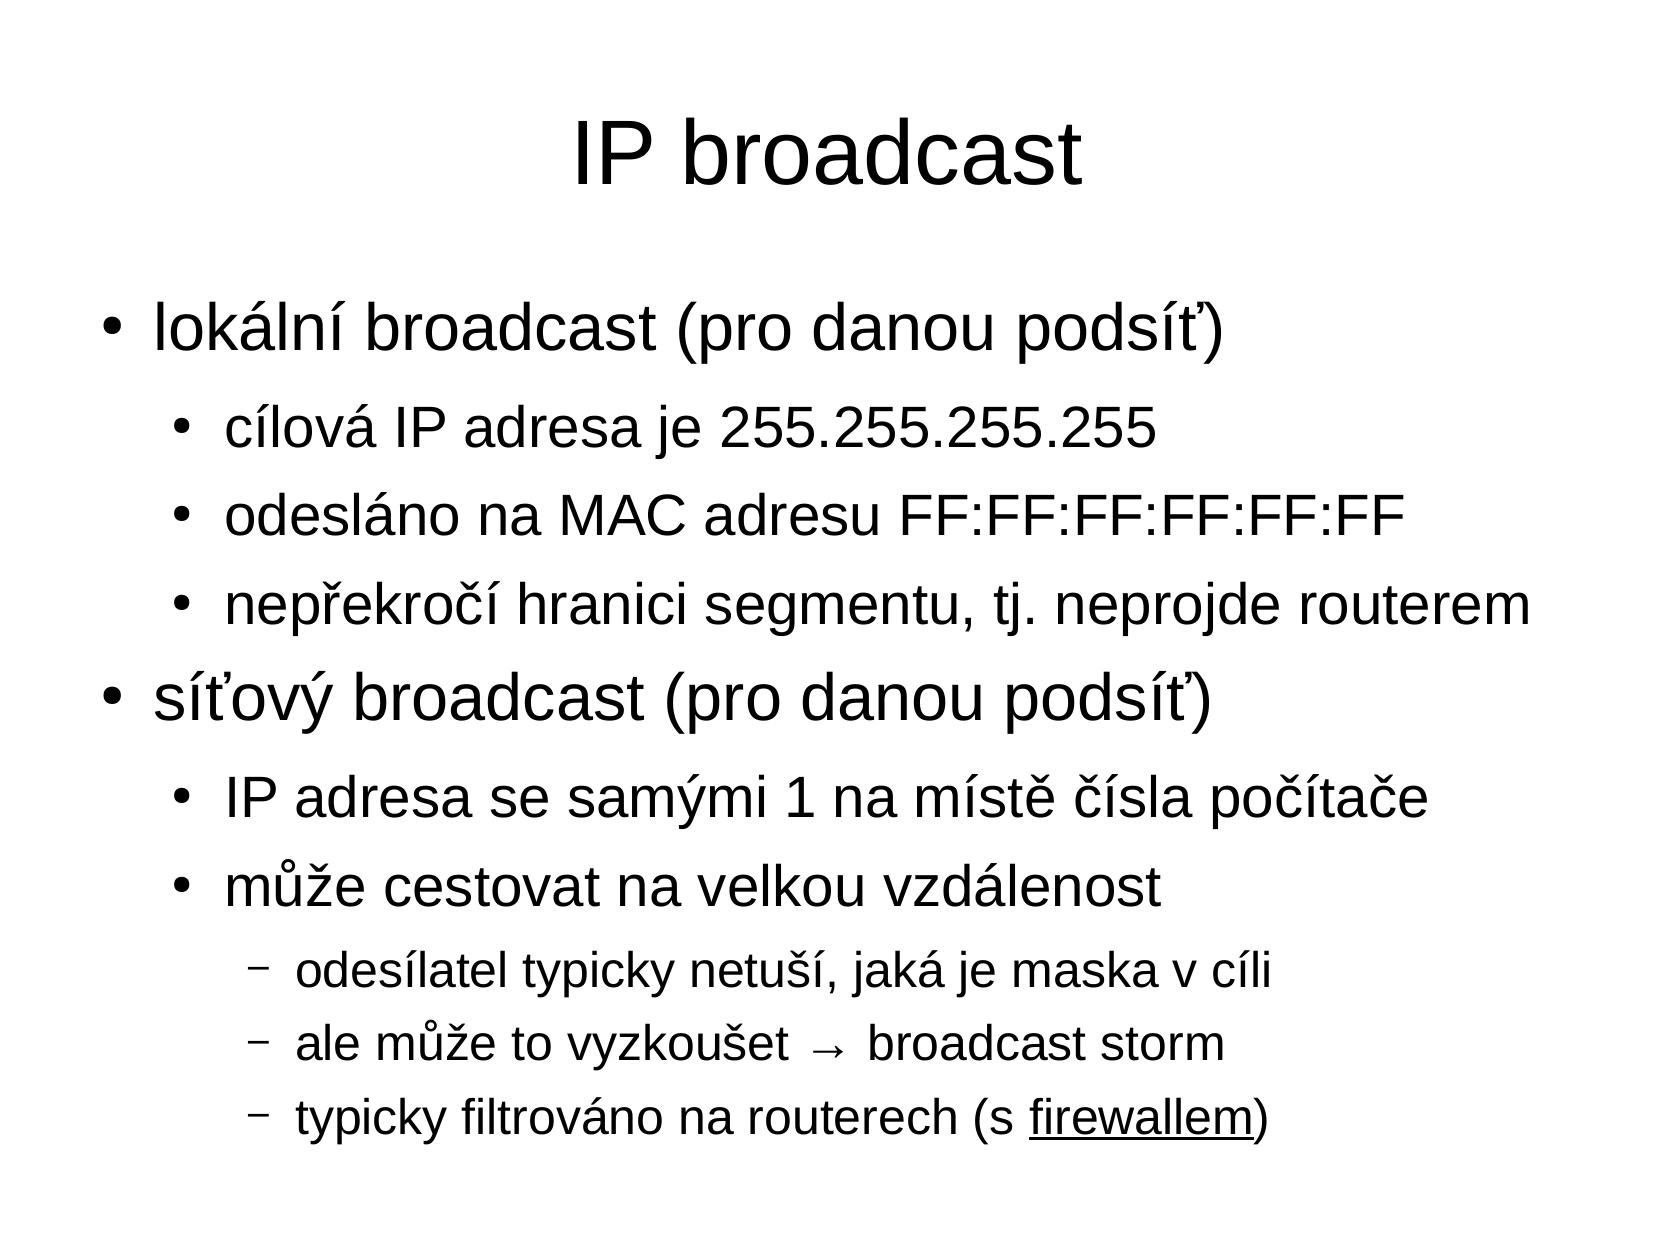

# IP broadcast
lokální broadcast (pro danou podsíť)
cílová IP adresa je 255.255.255.255
odesláno na MAC adresu FF:FF:FF:FF:FF:FF
nepřekročí hranici segmentu, tj. neprojde routerem
síťový broadcast (pro danou podsíť)
IP adresa se samými 1 na místě čísla počítače
může cestovat na velkou vzdálenost
odesílatel typicky netuší, jaká je maska v cíli
ale může to vyzkoušet → broadcast storm
typicky filtrováno na routerech (s firewallem)